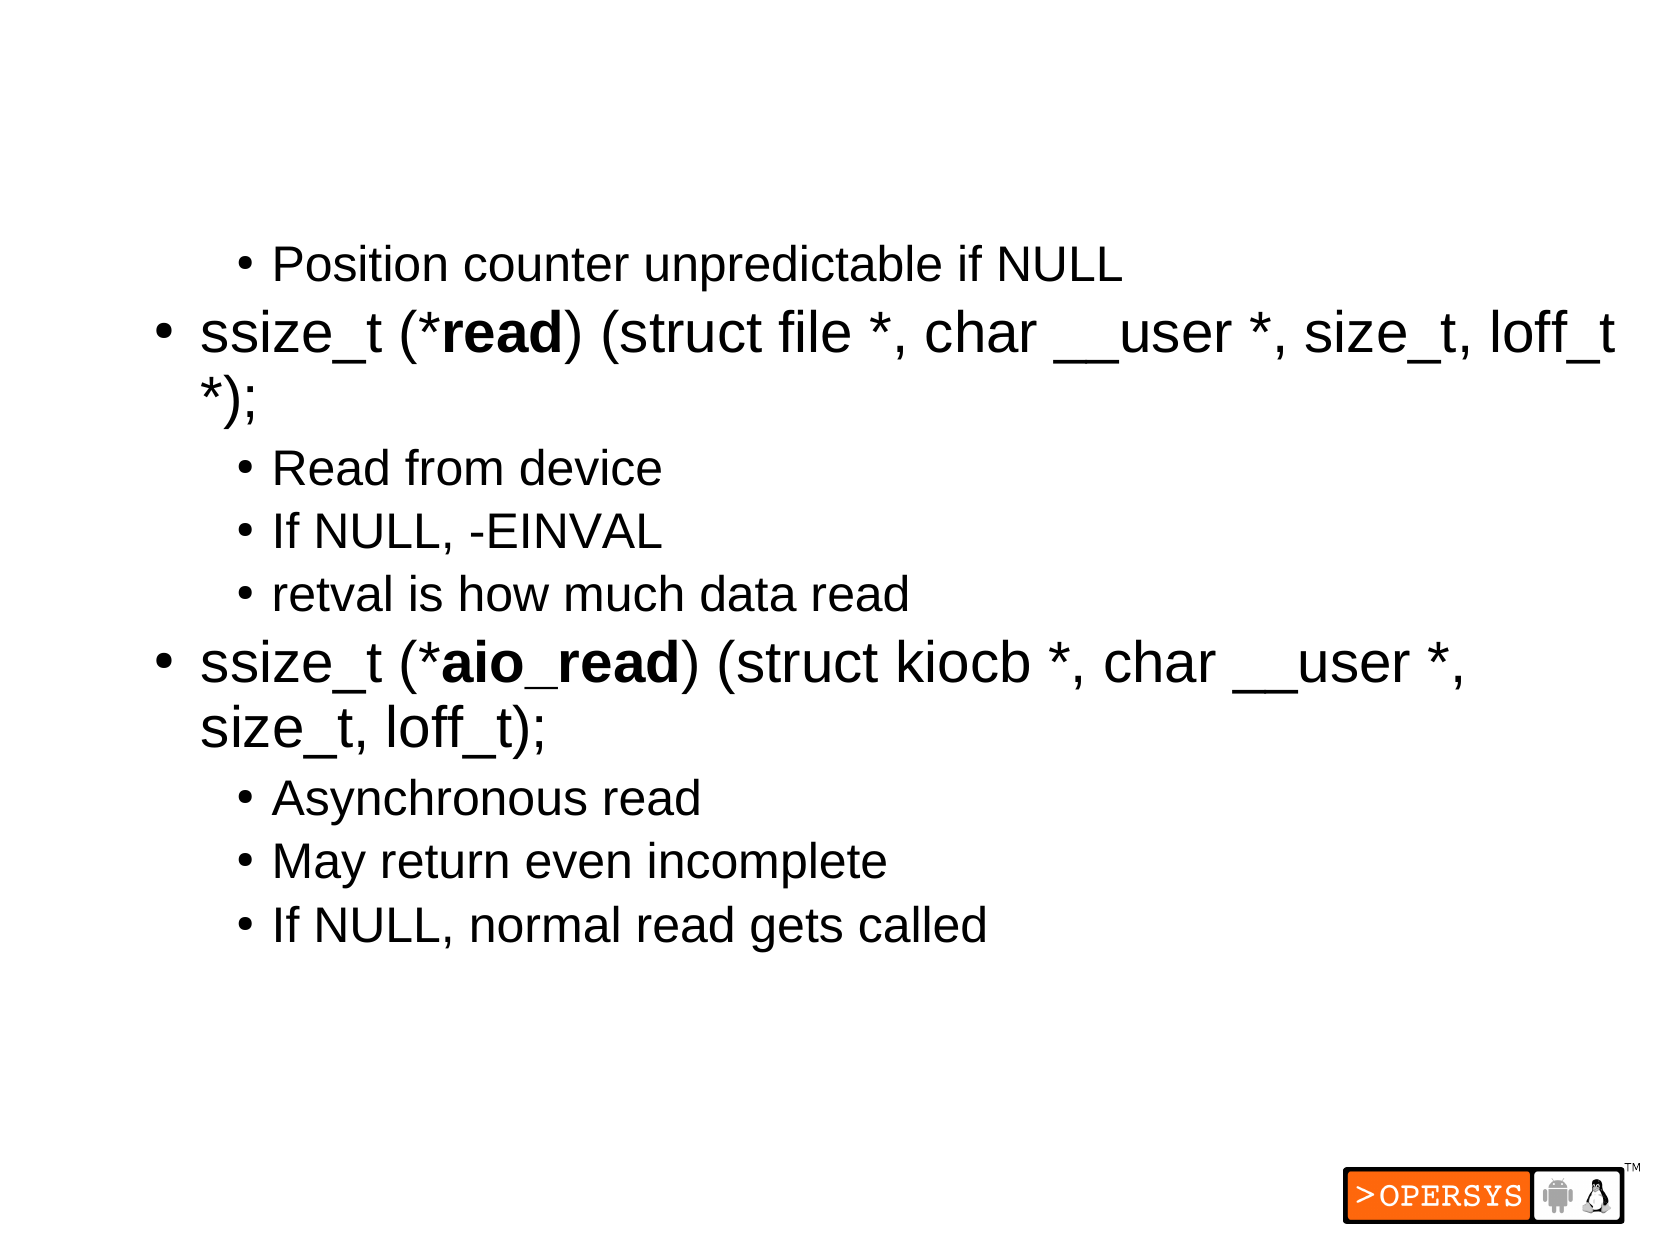

# Position counter unpredictable if NULL
ssize_t (*read) (struct file *, char __user *, size_t, loff_t *);
Read from device
If NULL, -EINVAL
retval is how much data read
ssize_t (*aio_read) (struct kiocb *, char __user *, size_t, loff_t);
Asynchronous read
May return even incomplete
If NULL, normal read gets called